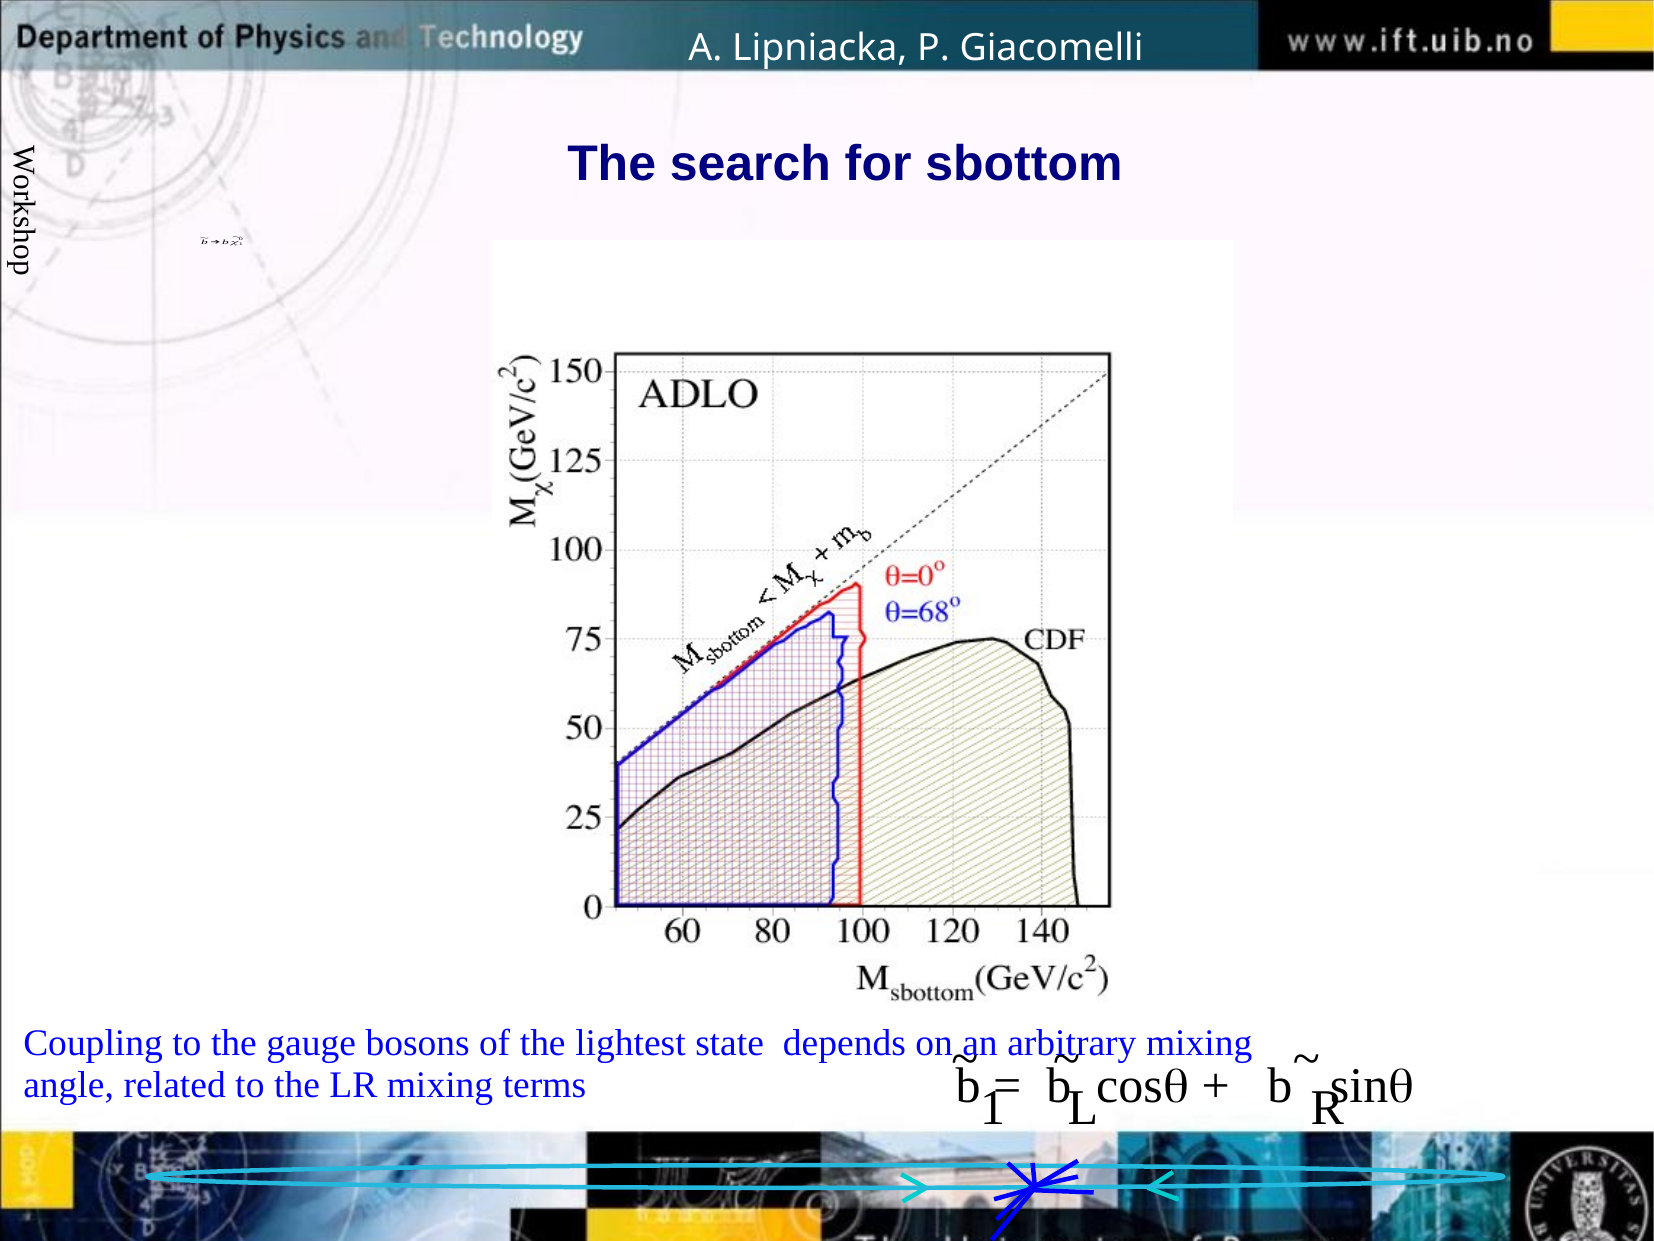

# The search for sbottom
Coupling to the gauge bosons of the lightest state depends on an arbitrary mixing
angle, related to the LR mixing terms
~ ~ ~
b = b cos + b sin
1 L R